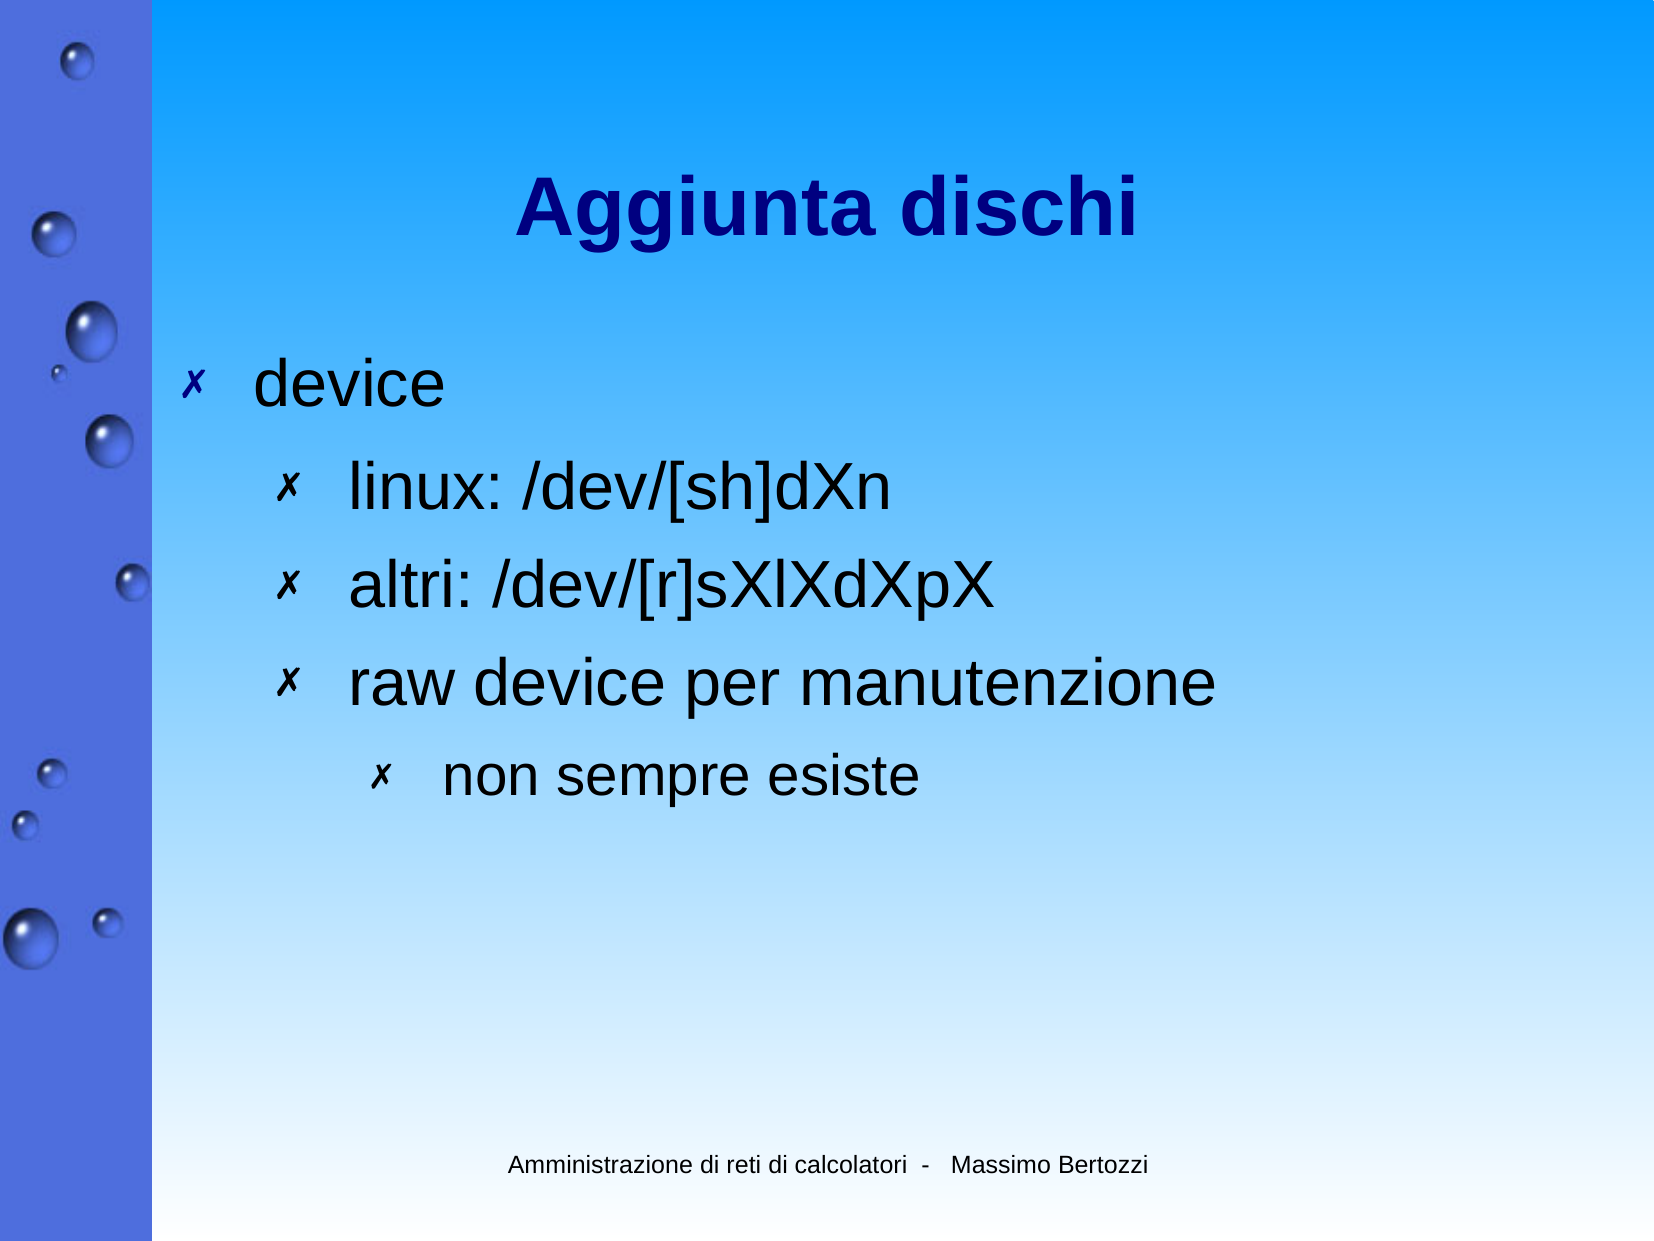

# Aggiunta dischi
device
linux: /dev/[sh]dXn
altri: /dev/[r]sXlXdXpX
raw device per manutenzione
non sempre esiste